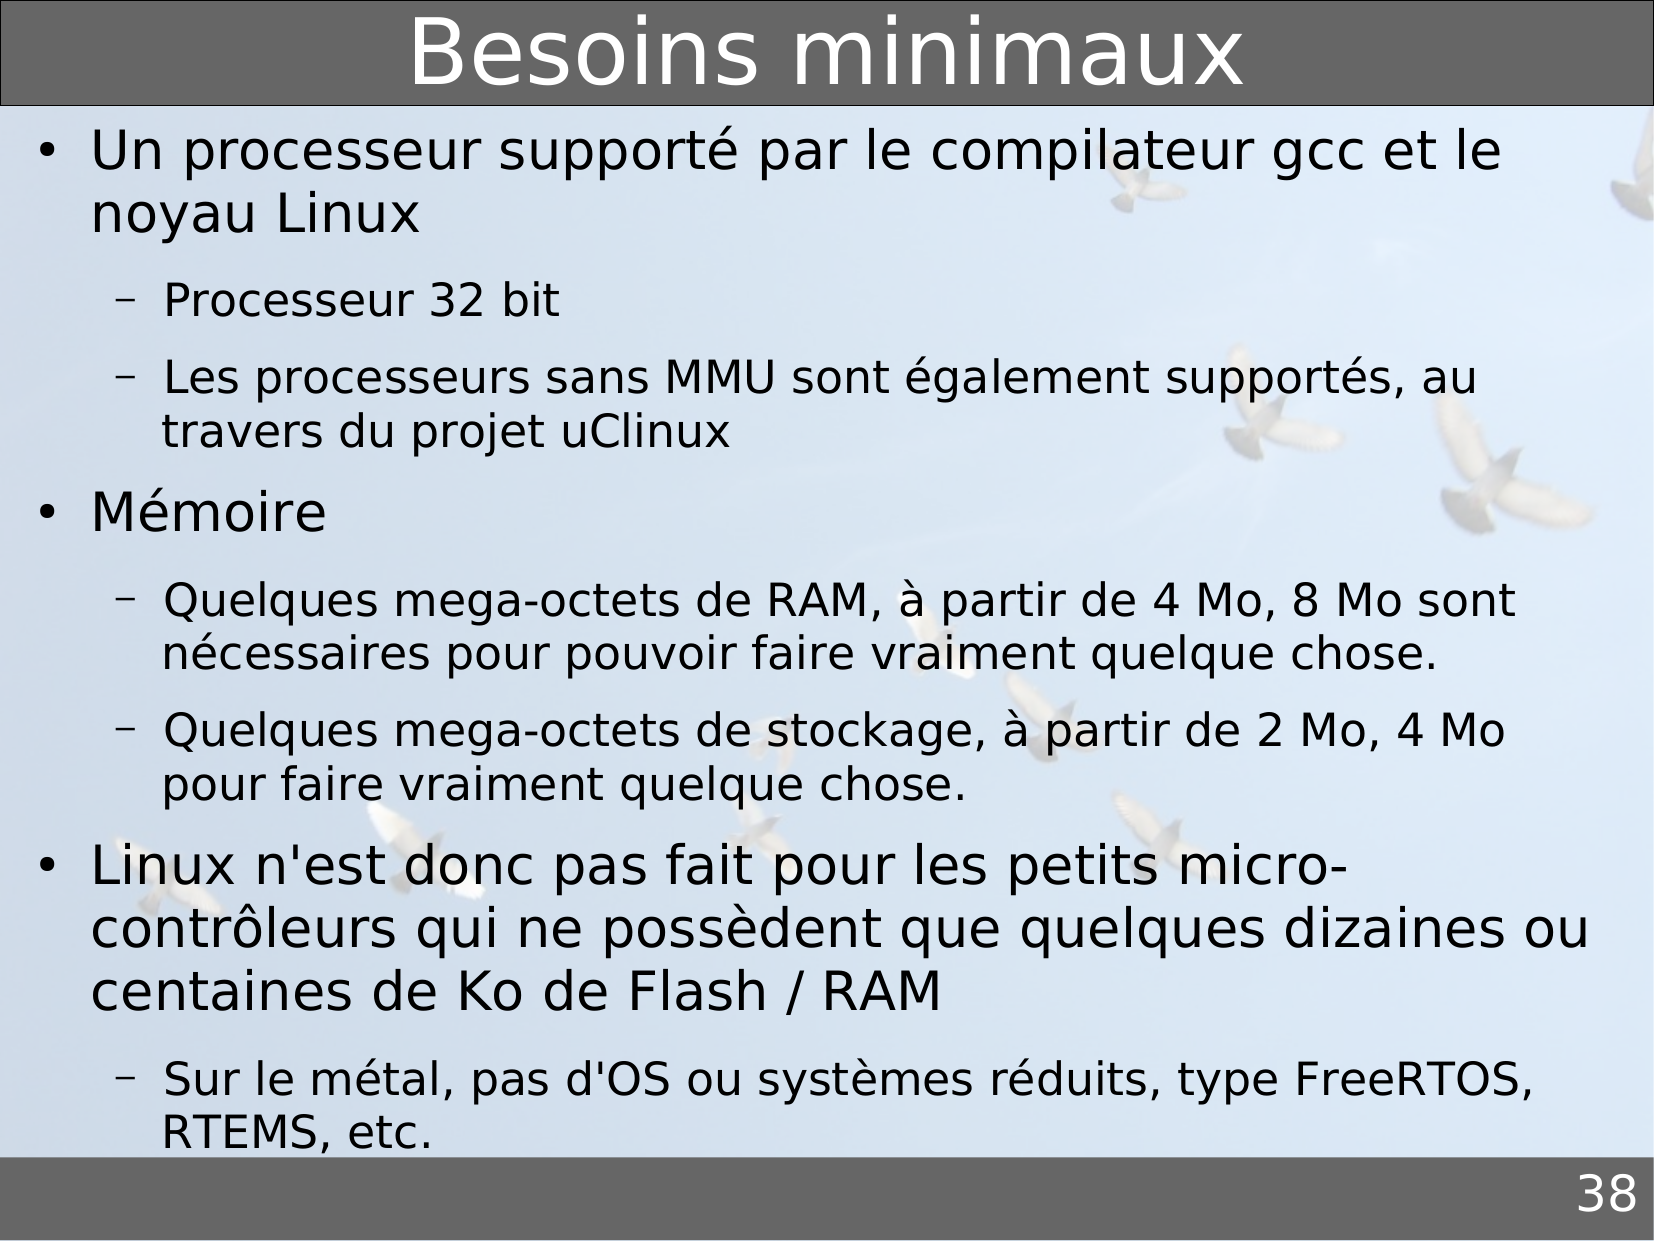

# Besoins minimaux
Un processeur supporté par le compilateur gcc et le noyau Linux
Processeur 32 bit
Les processeurs sans MMU sont également supportés, au travers du projet uClinux
Mémoire
Quelques mega-octets de RAM, à partir de 4 Mo, 8 Mo sont nécessaires pour pouvoir faire vraiment quelque chose.
Quelques mega-octets de stockage, à partir de 2 Mo, 4 Mo pour faire vraiment quelque chose.
Linux n'est donc pas fait pour les petits micro-contrôleurs qui ne possèdent que quelques dizaines ou centaines de Ko de Flash / RAM
Sur le métal, pas d'OS ou systèmes réduits, type FreeRTOS, RTEMS, etc.